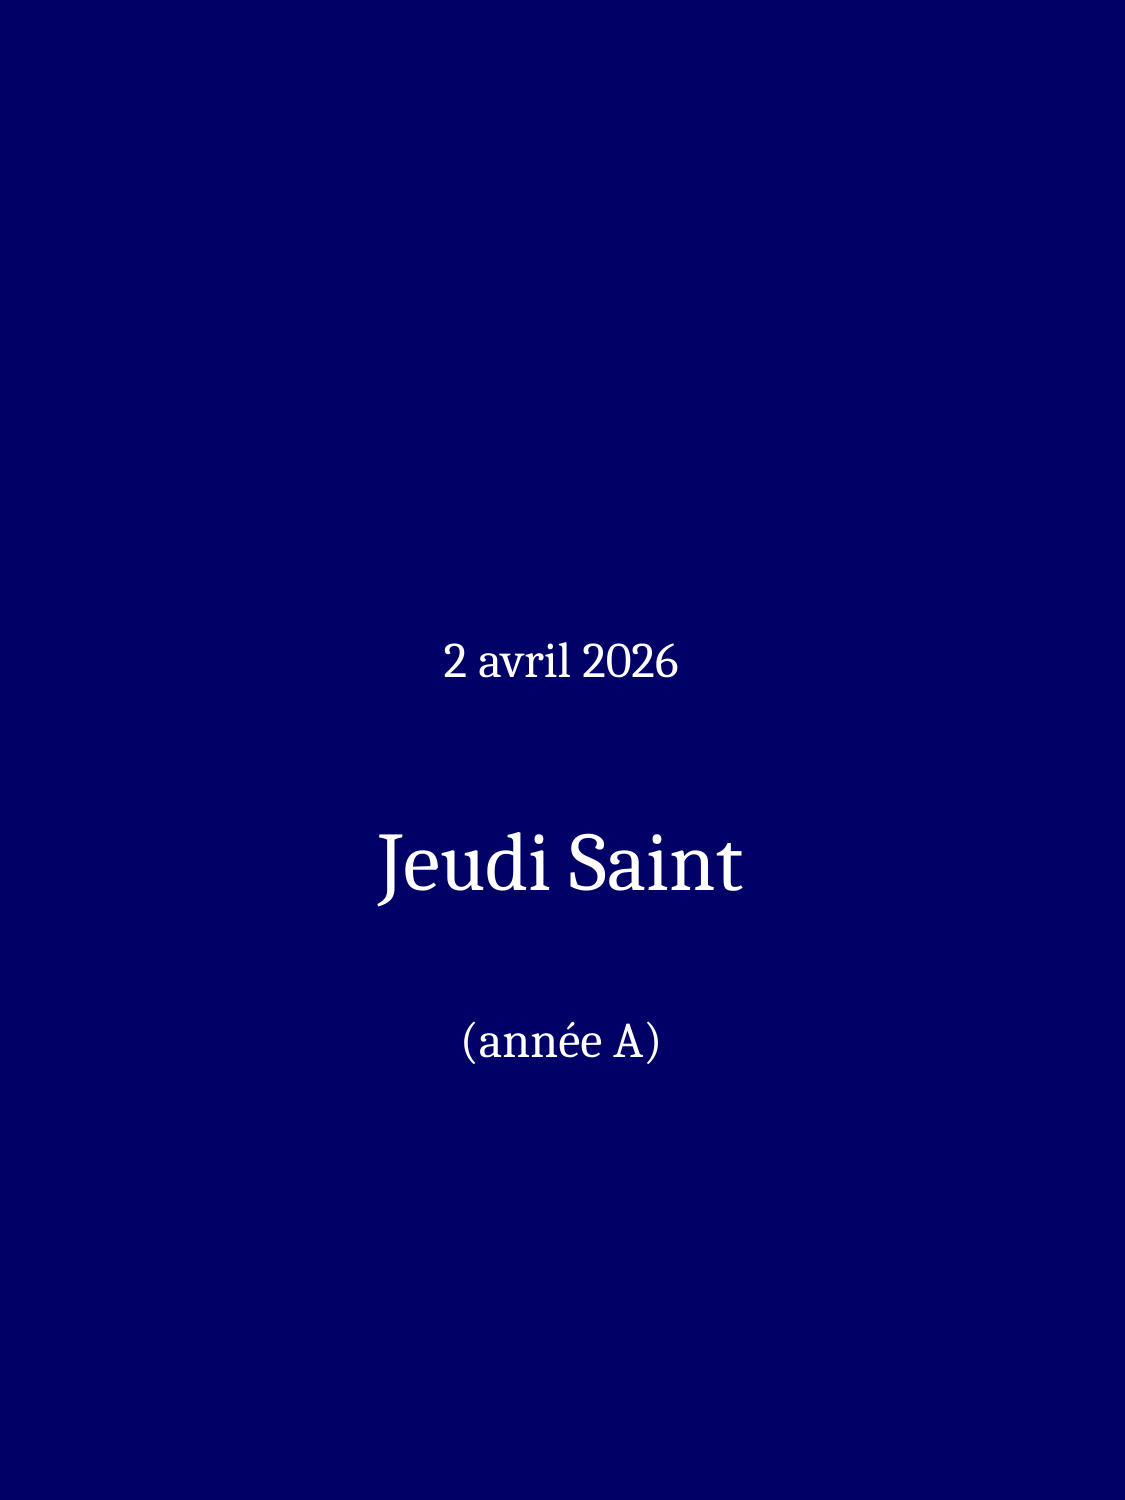

2 avril 2026
Jeudi Saint
(année A)